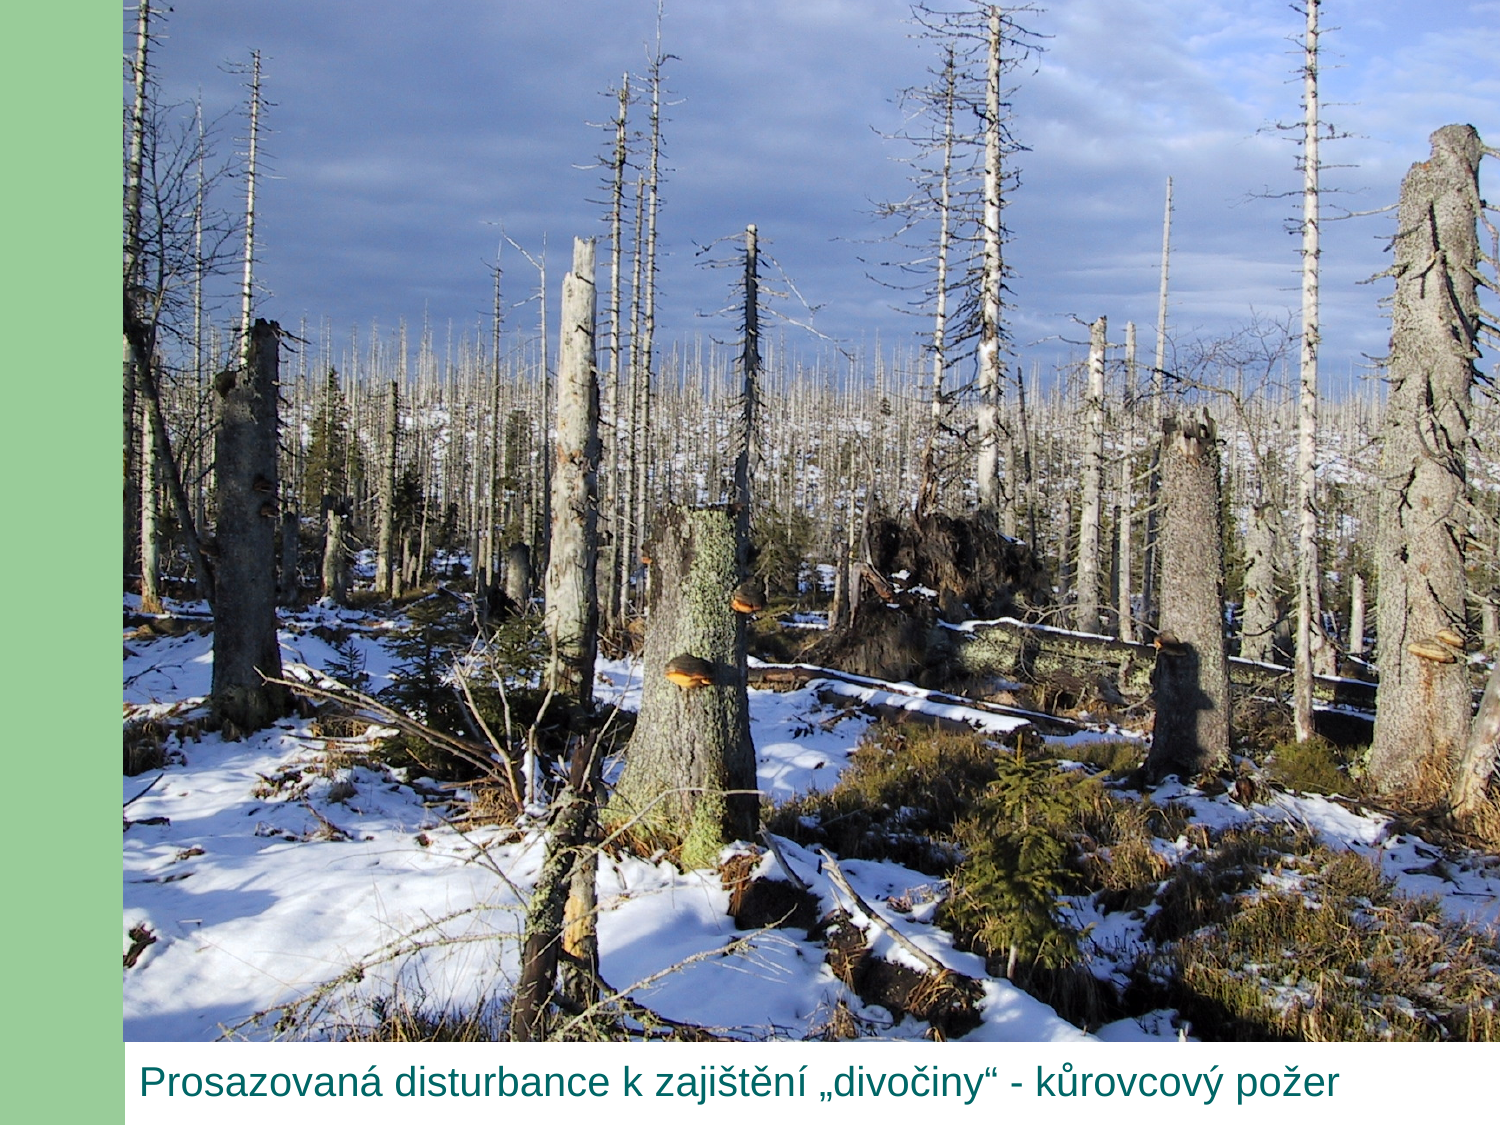

# Prosazovaná disturbance k zajištění „divočiny“ - kůrovcový požer